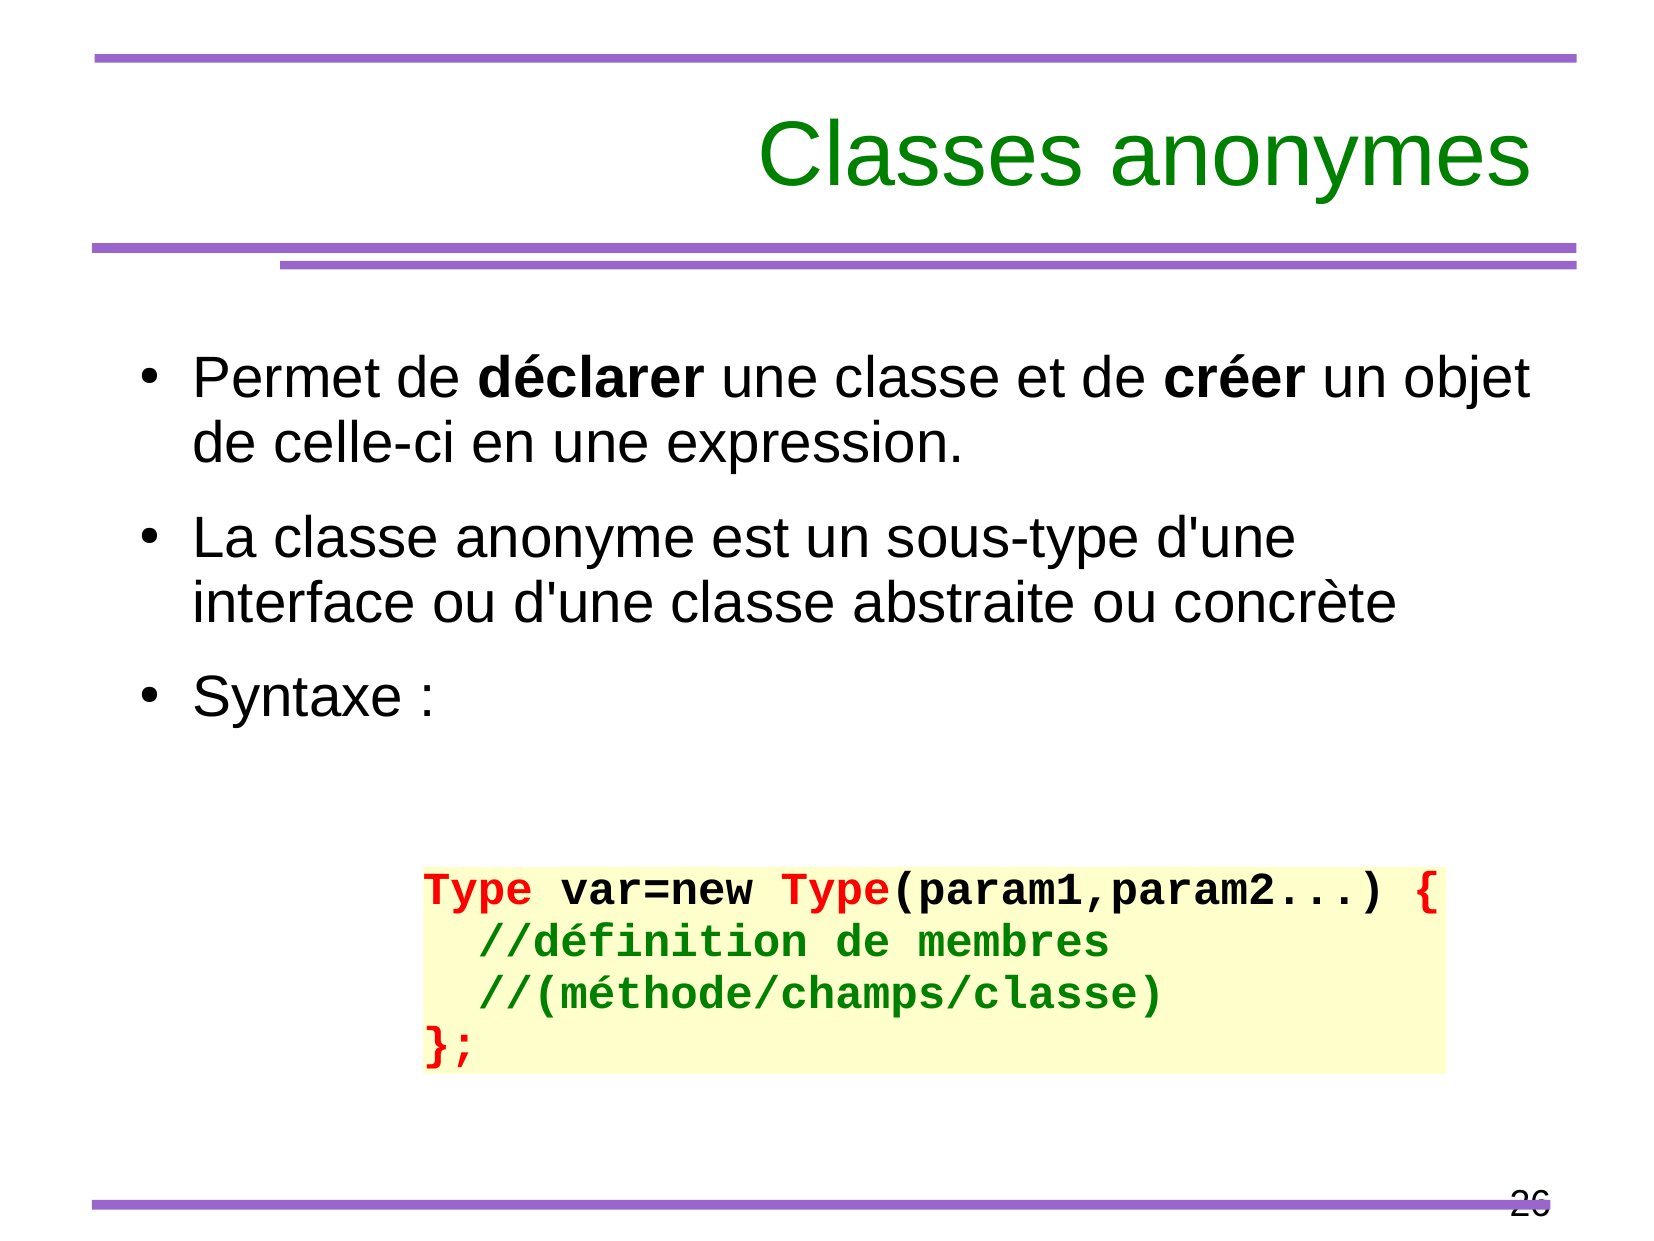

# Classes anonymes
Permet de déclarer une classe et de créer un objet de celle-ci en une expression.
La classe anonyme est un sous-type d'une interface ou d'une classe abstraite ou concrète
Syntaxe :
Type var=new Type(param1,param2...) {
 //définition de membres
 //(méthode/champs/classe)
};